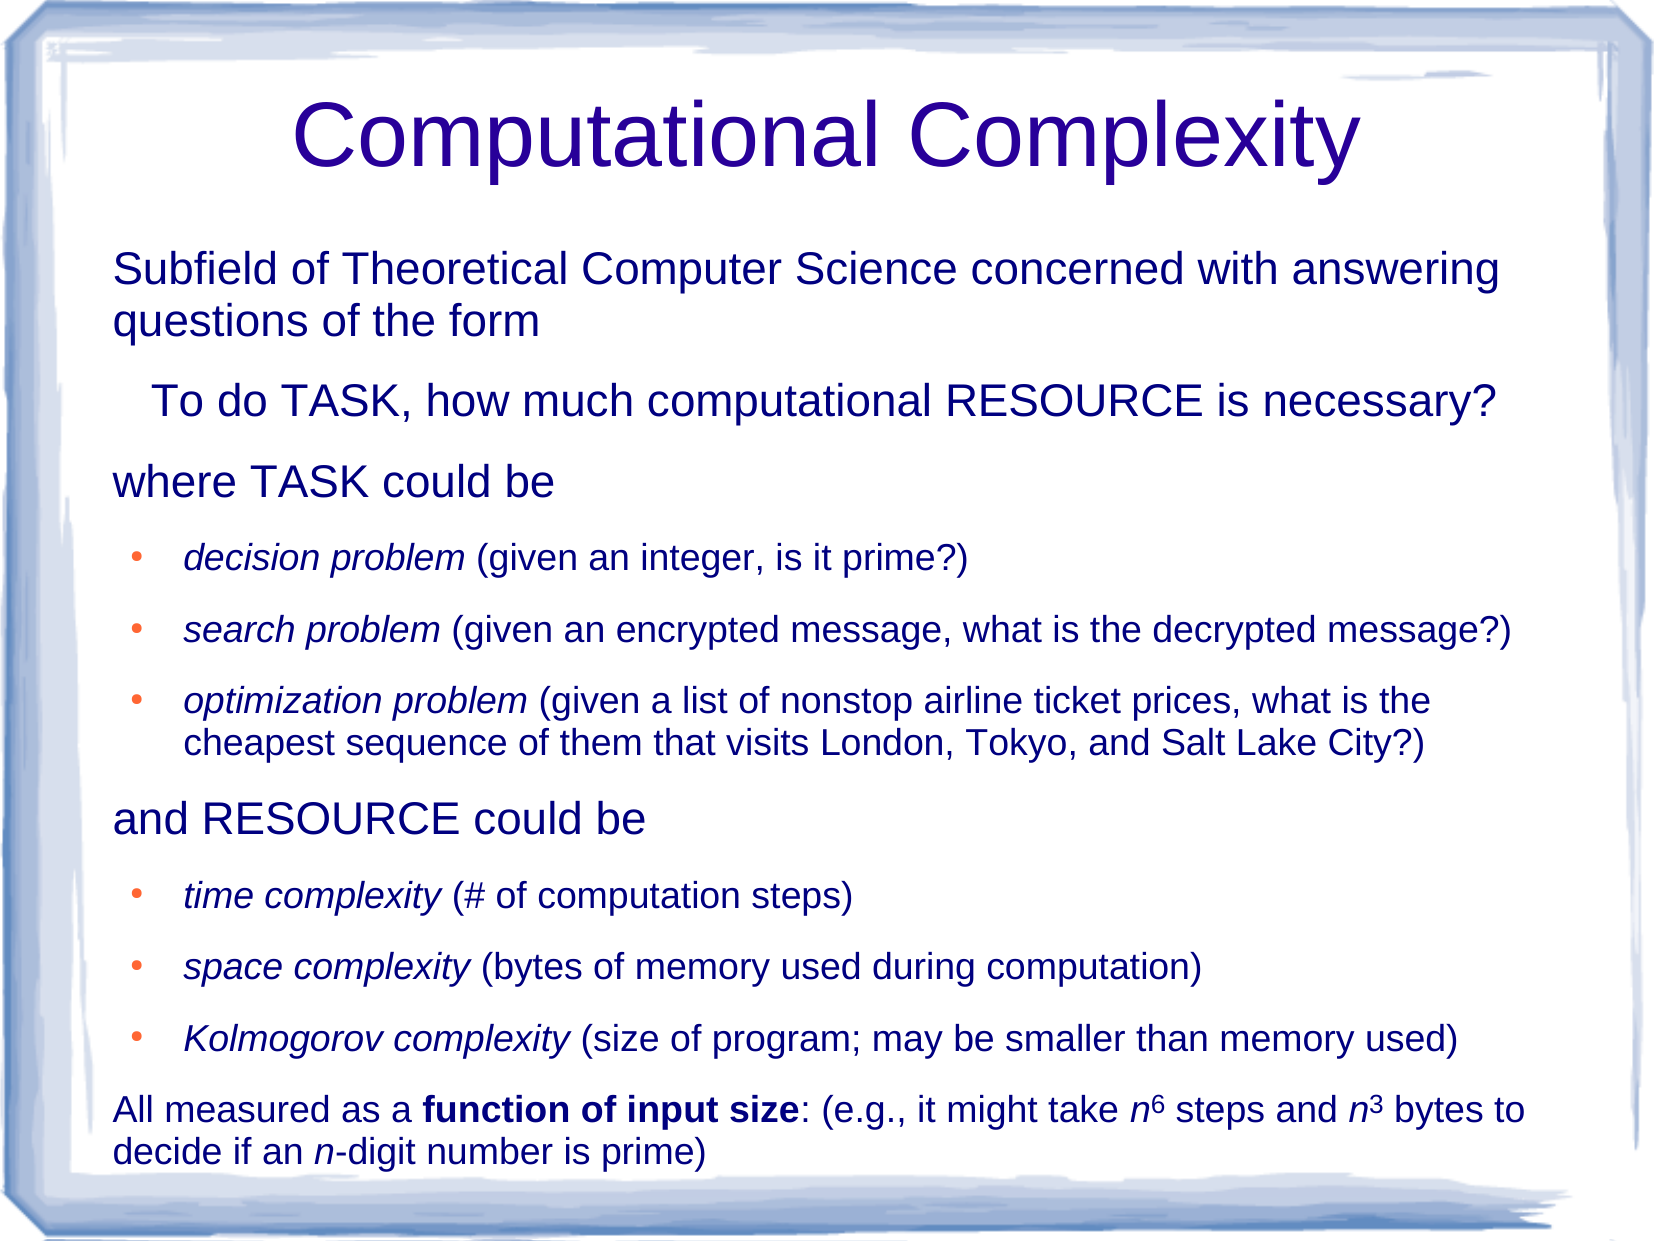

# Computational Complexity
Subfield of Theoretical Computer Science concerned with answering questions of the form
 To do TASK, how much computational RESOURCE is necessary?
where TASK could be
decision problem (given an integer, is it prime?)
search problem (given an encrypted message, what is the decrypted message?)
optimization problem (given a list of nonstop airline ticket prices, what is the cheapest sequence of them that visits London, Tokyo, and Salt Lake City?)
and RESOURCE could be
time complexity (# of computation steps)
space complexity (bytes of memory used during computation)
Kolmogorov complexity (size of program; may be smaller than memory used)
All measured as a function of input size: (e.g., it might take n6 steps and n3 bytes to decide if an n-digit number is prime)